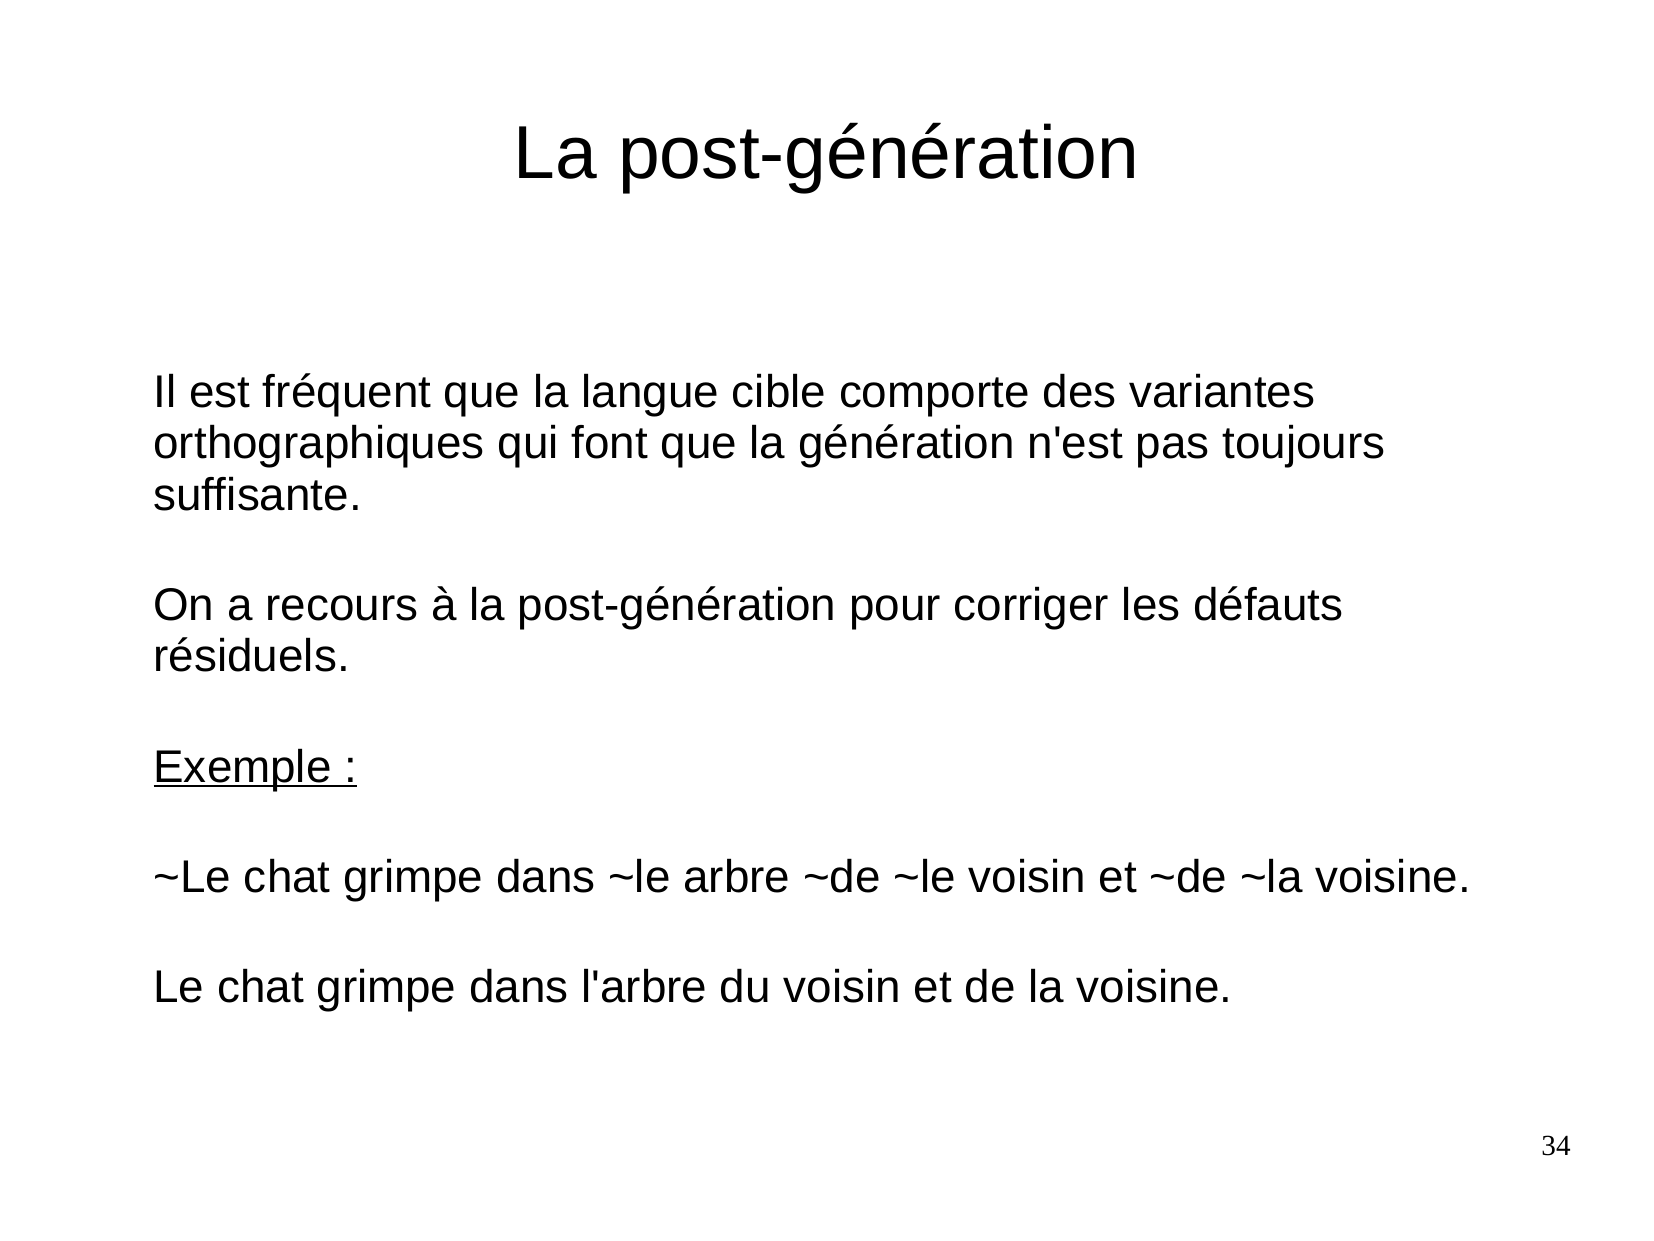

# La post-génération
Il est fréquent que la langue cible comporte des variantes orthographiques qui font que la génération n'est pas toujours suffisante.
On a recours à la post-génération pour corriger les défauts résiduels.
Exemple :
~Le chat grimpe dans ~le arbre ~de ~le voisin et ~de ~la voisine.
Le chat grimpe dans l'arbre du voisin et de la voisine.
34